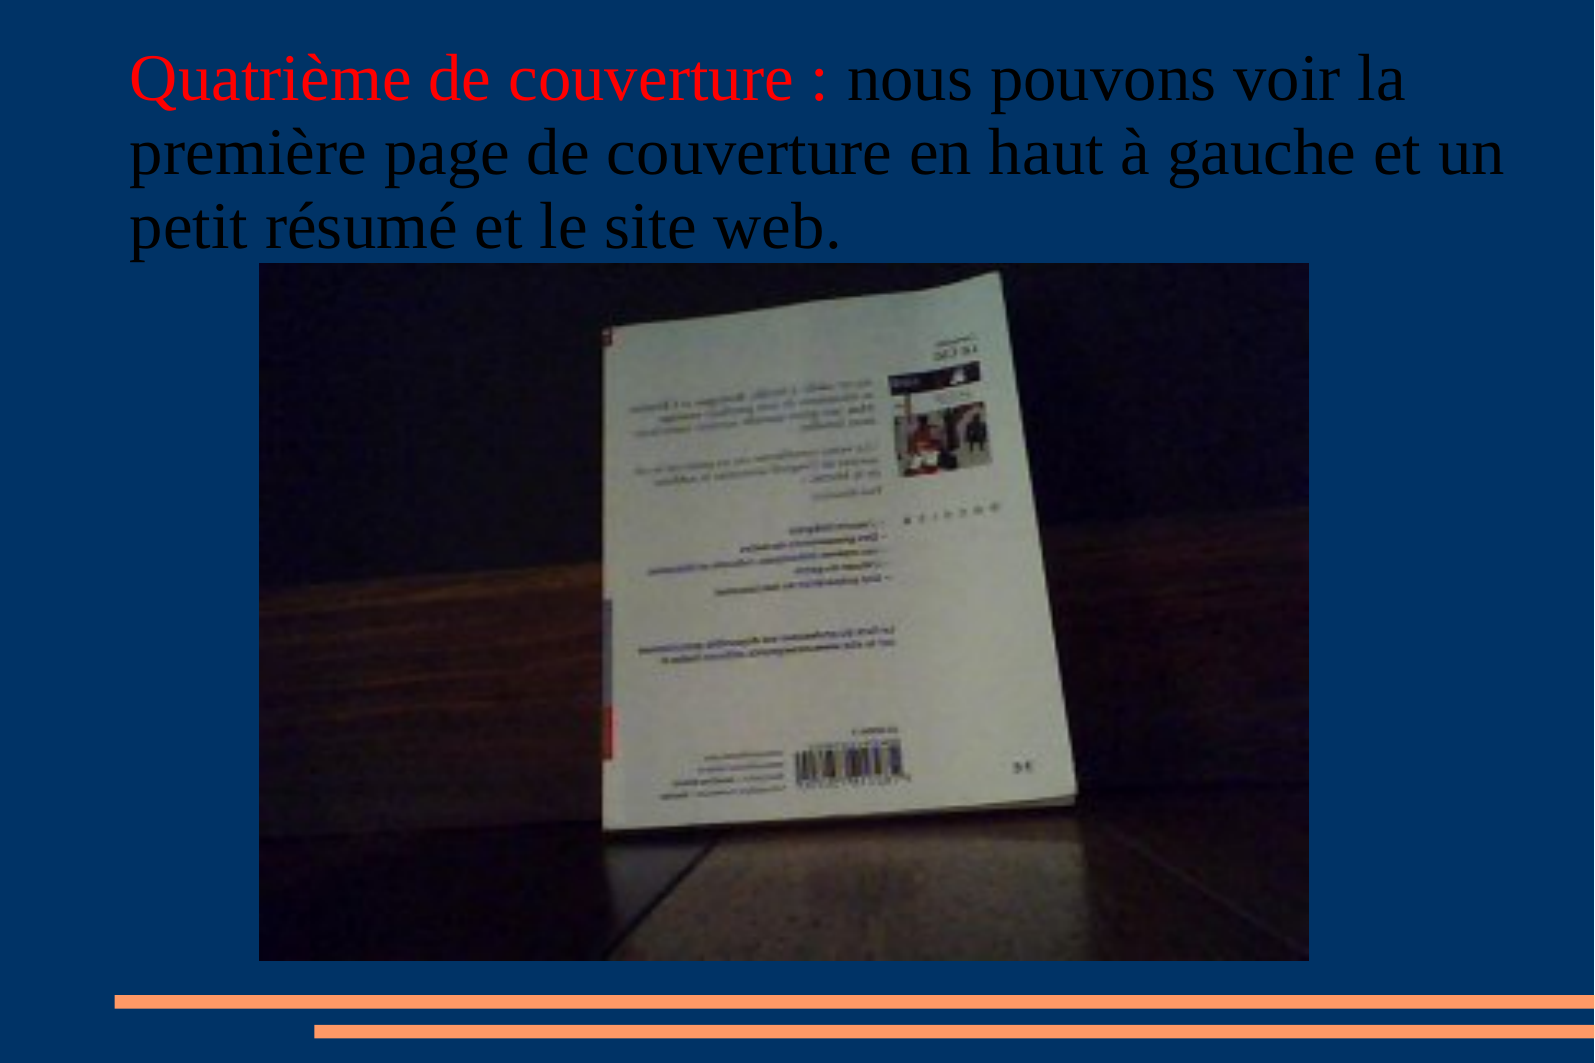

#
Quatrième de couverture : nous pouvons voir la première page de couverture en haut à gauche et un petit résumé et le site web.